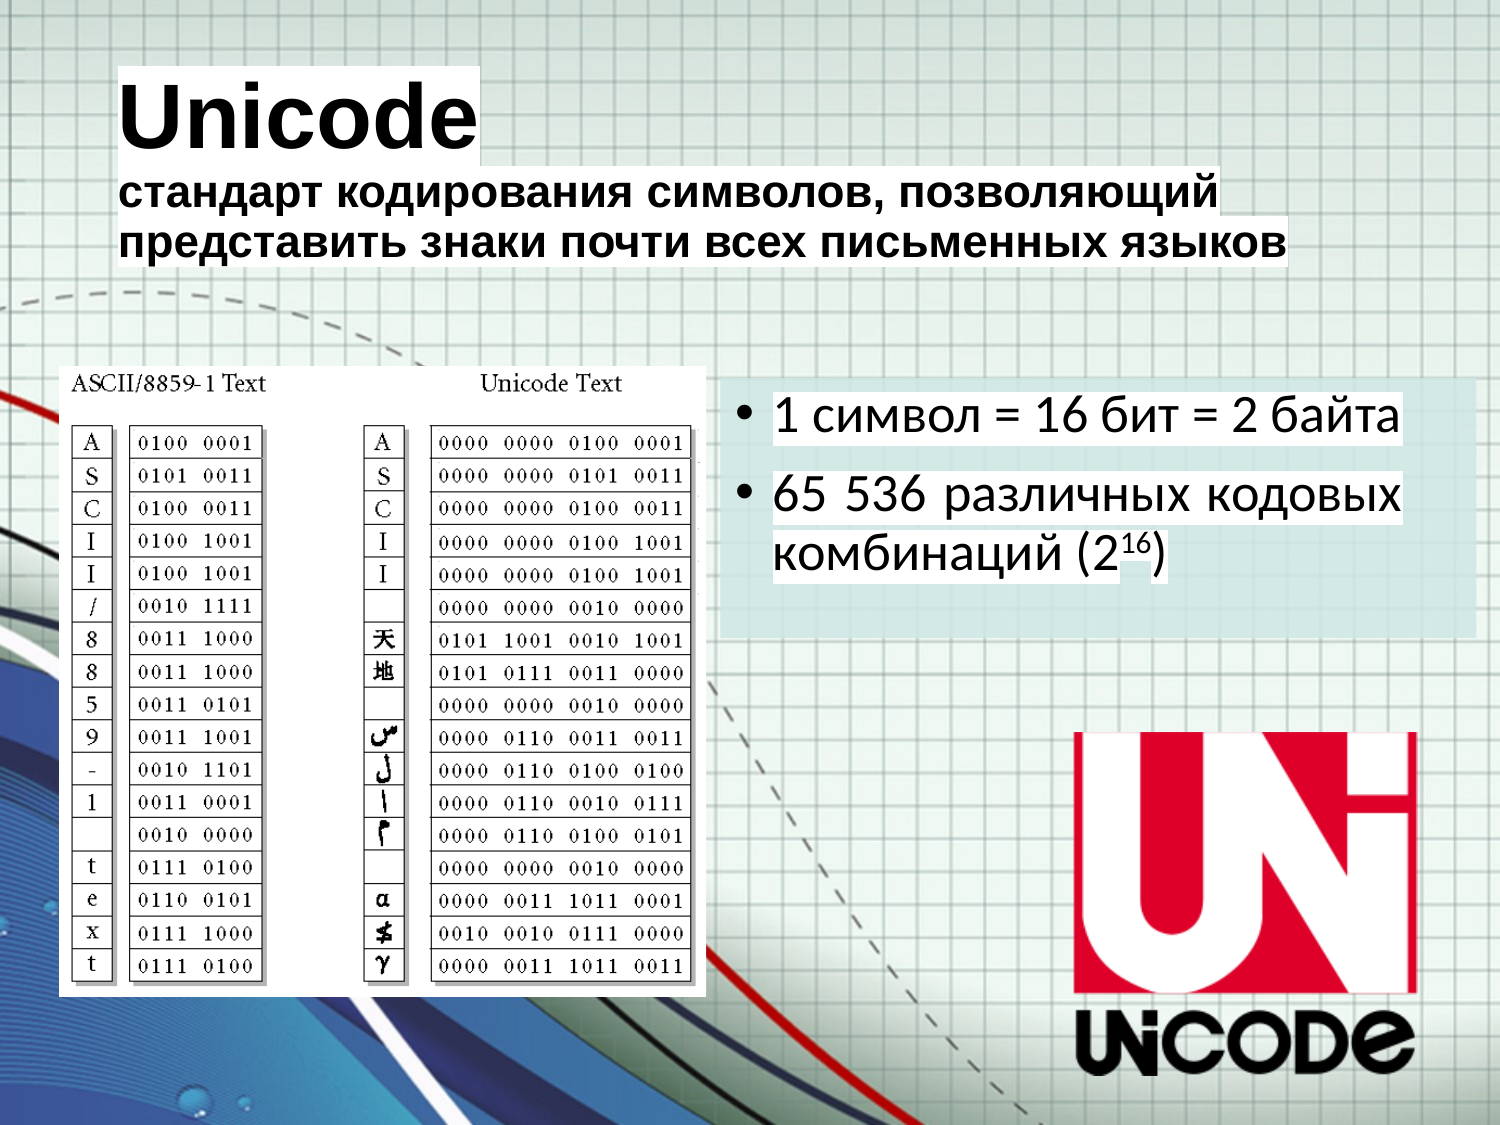

# Unicode стандарт кодирования символов, позволяющий представить знаки почти всех письменных языков
1 символ = 16 бит = 2 байта
65 536 различных кодовых комбинаций (216)